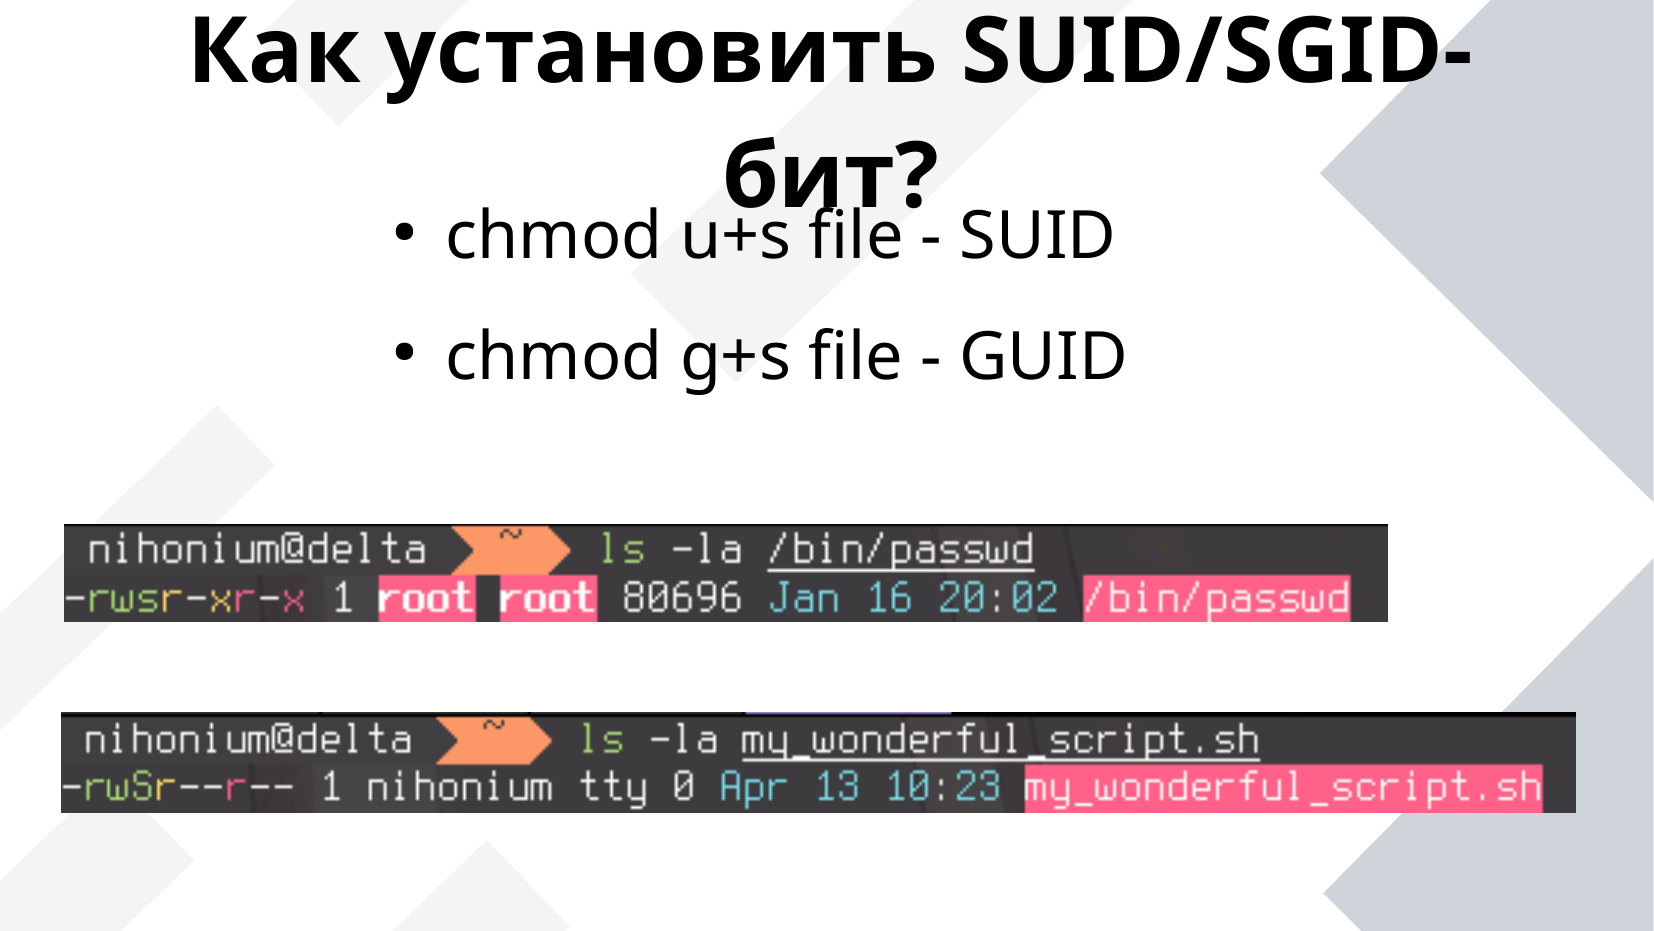

# Как установить SUID/SGID-бит?
chmod u+s file - SUID
chmod g+s file - GUID